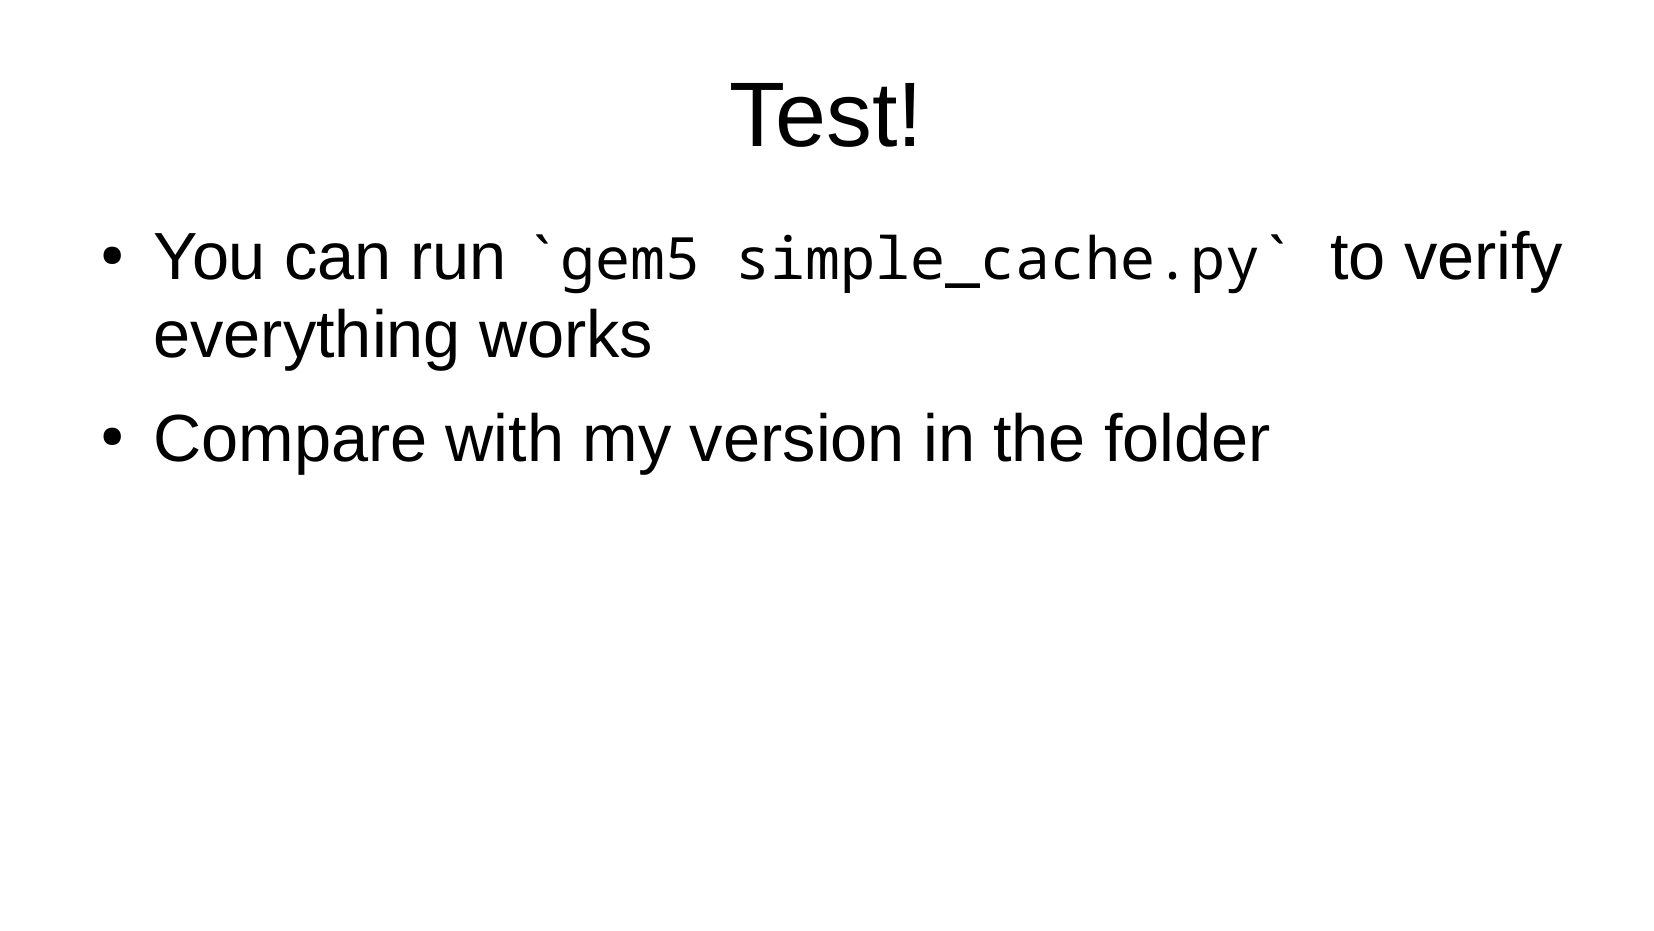

# Test!
You can run `gem5 simple_cache.py` to verify everything works
Compare with my version in the folder